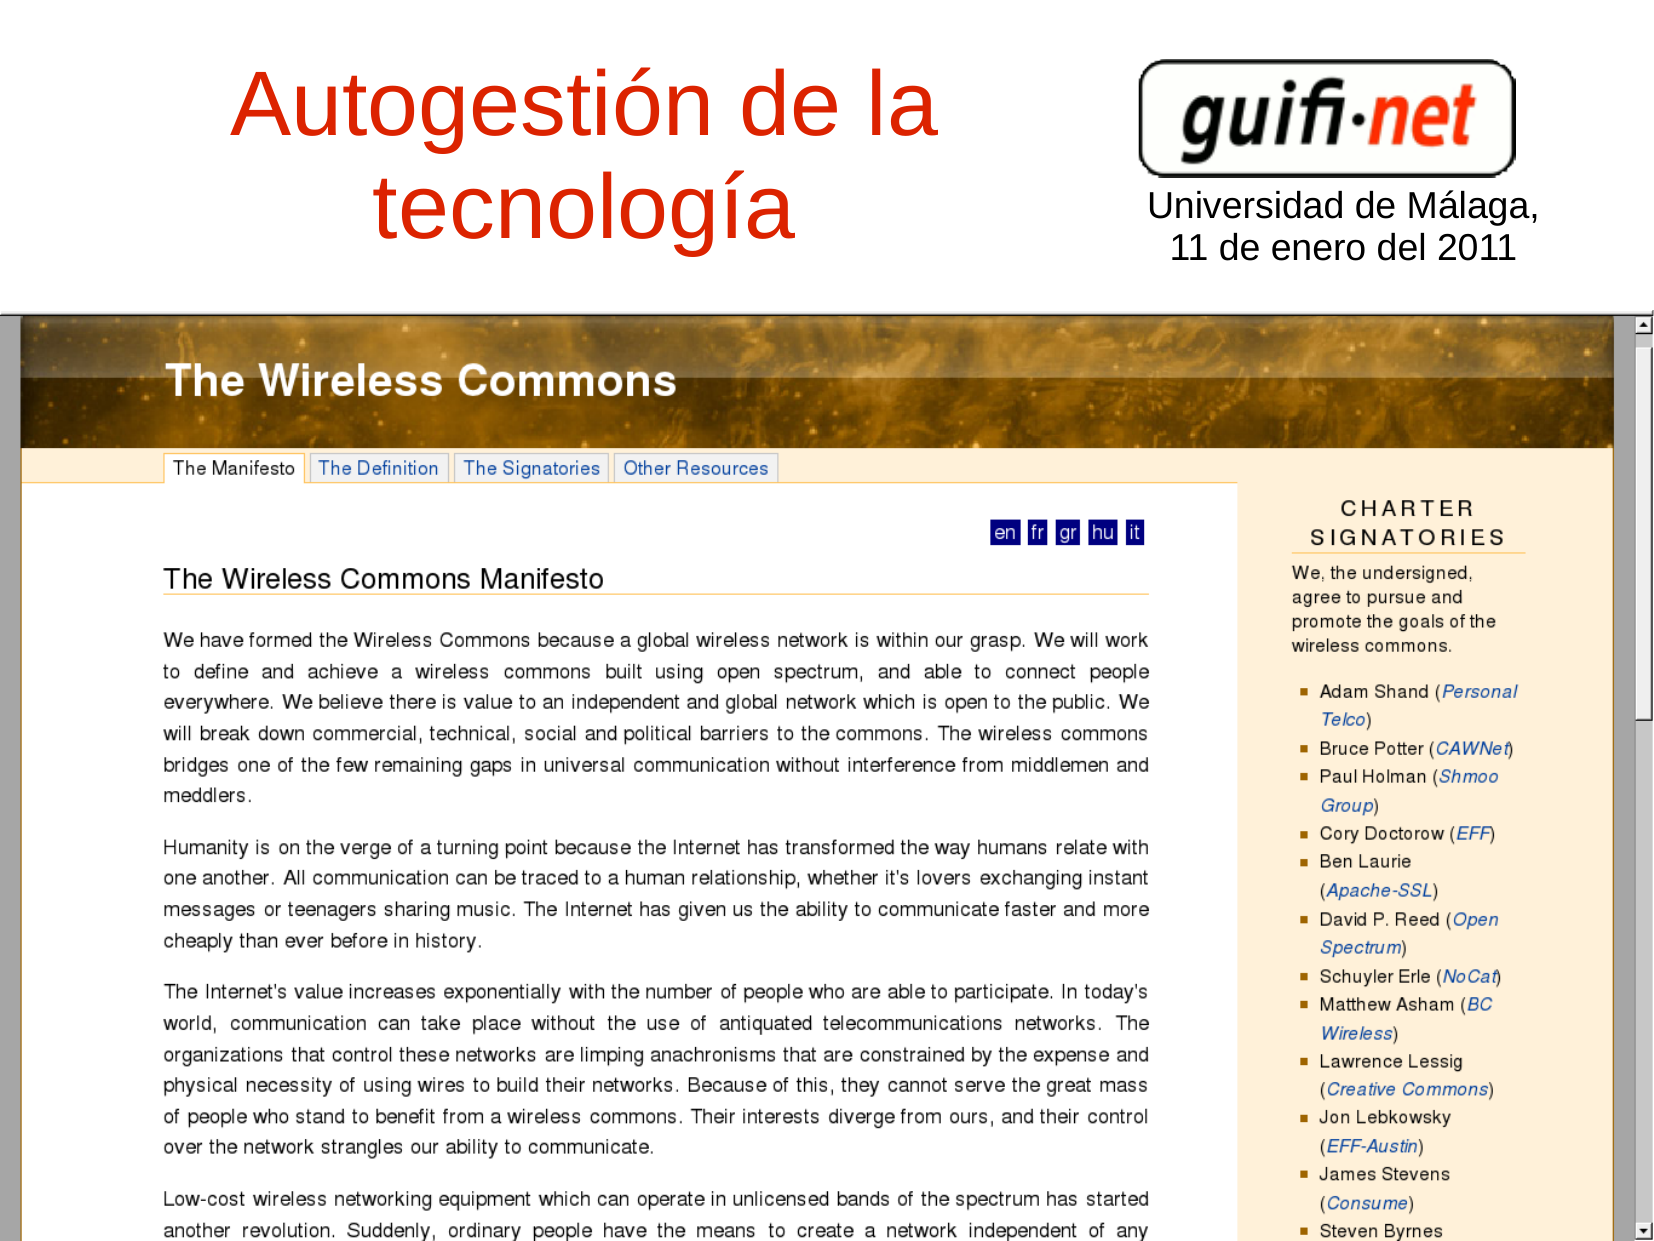

# Autogestión de la tecnología
Universidad de Málaga,
11 de enero del 2011